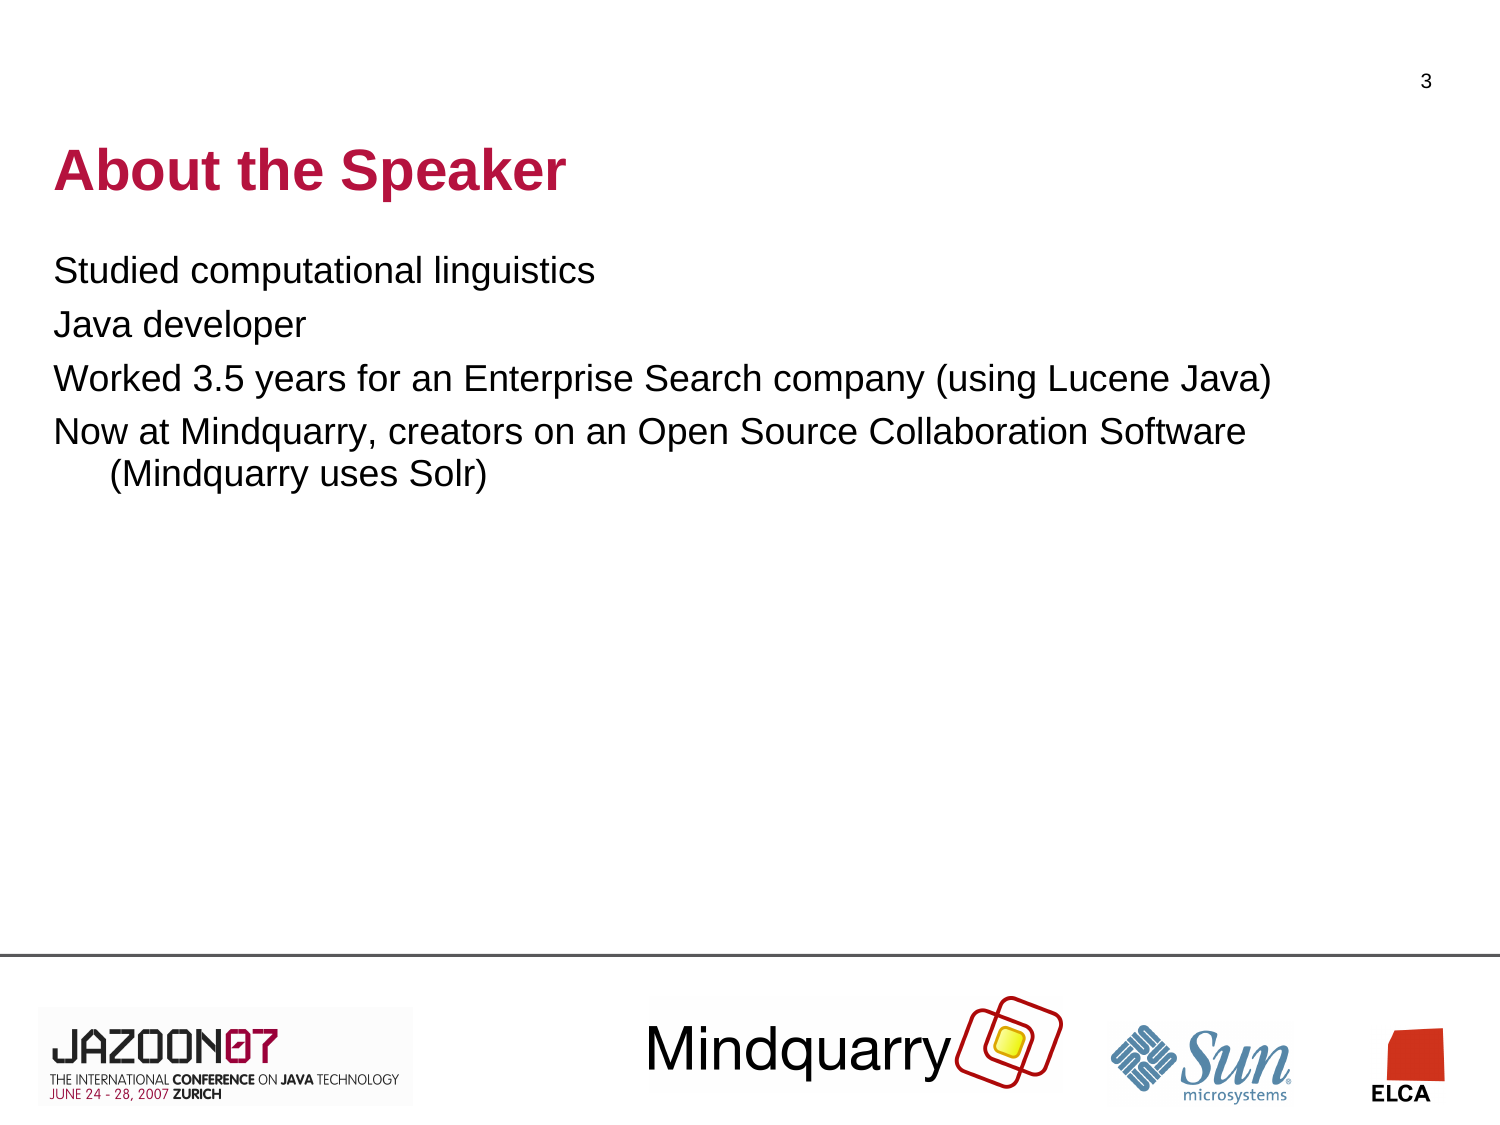

3
# About the Speaker
Studied computational linguistics
Java developer
Worked 3.5 years for an Enterprise Search company (using Lucene Java)
Now at Mindquarry, creators on an Open Source Collaboration Software (Mindquarry uses Solr)